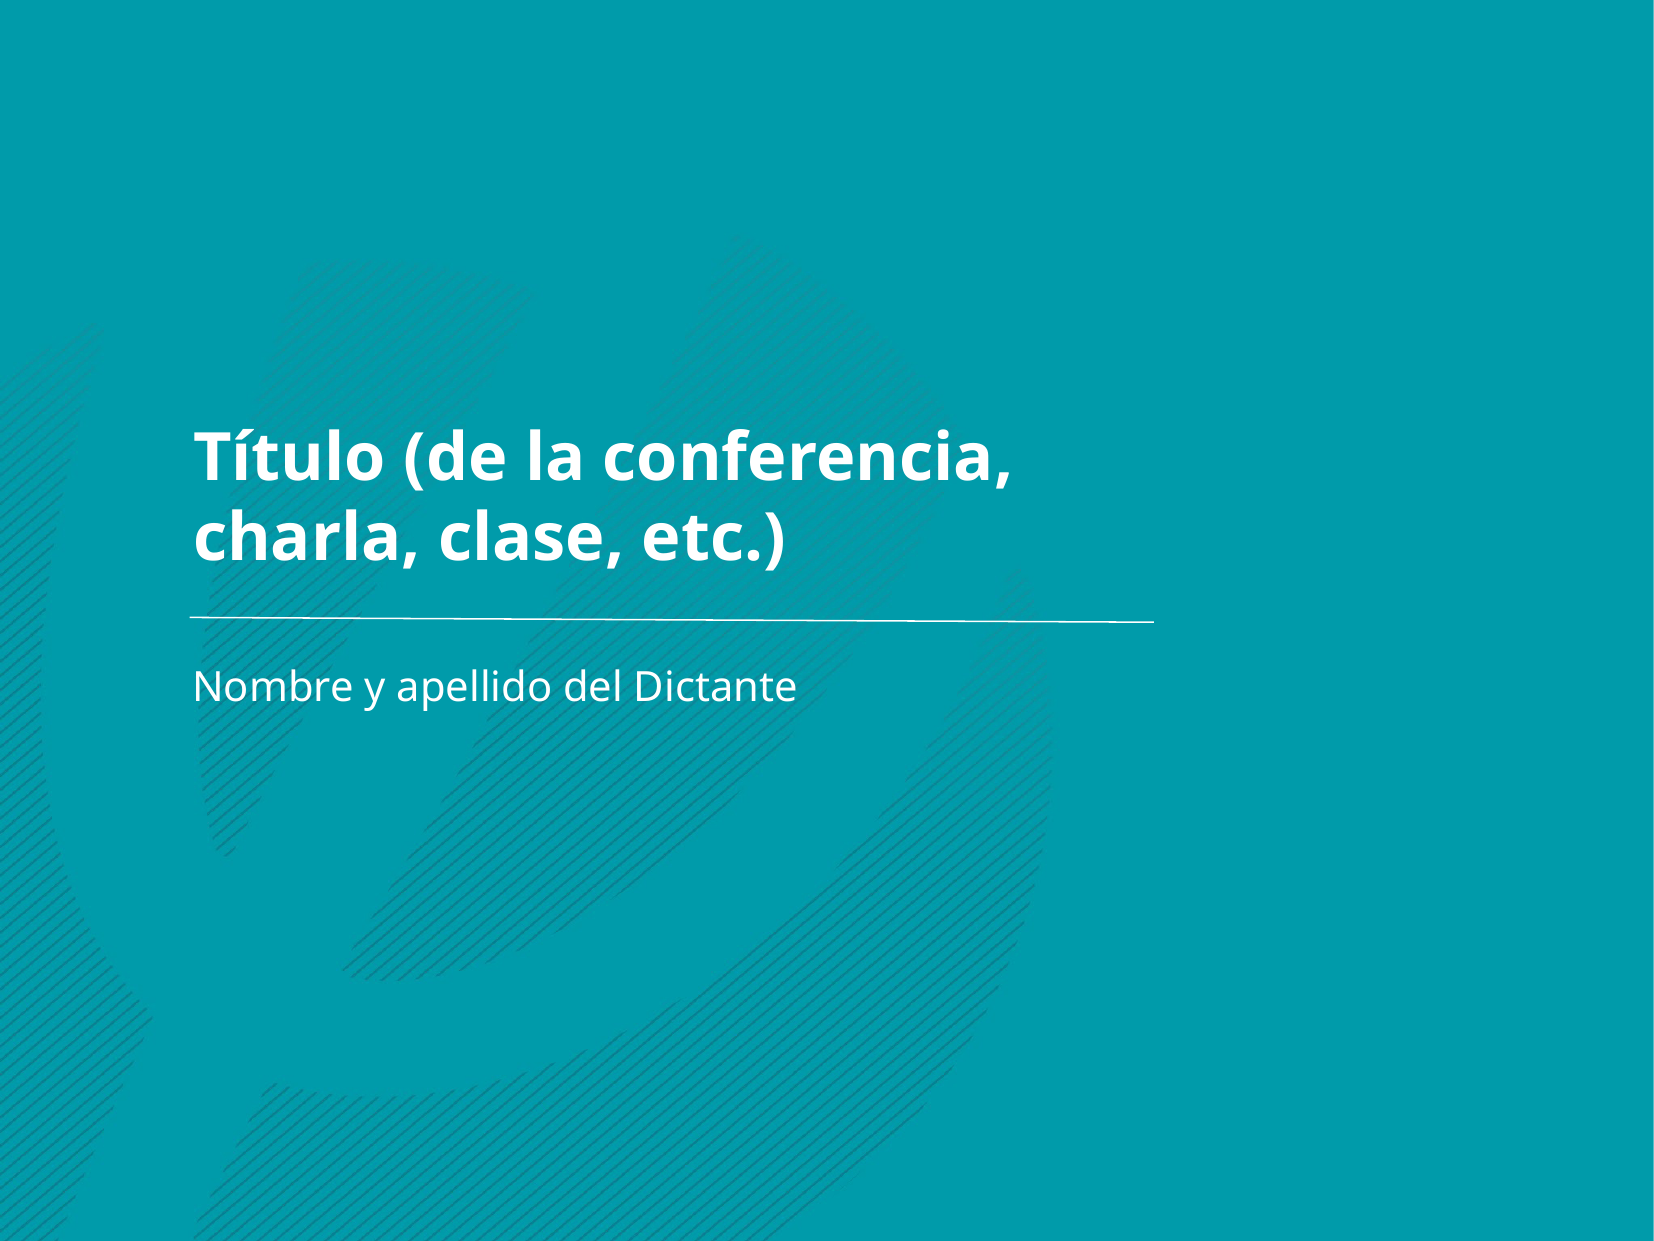

# Título (de la conferencia, charla, clase, etc.)
Nombre y apellido del Dictante